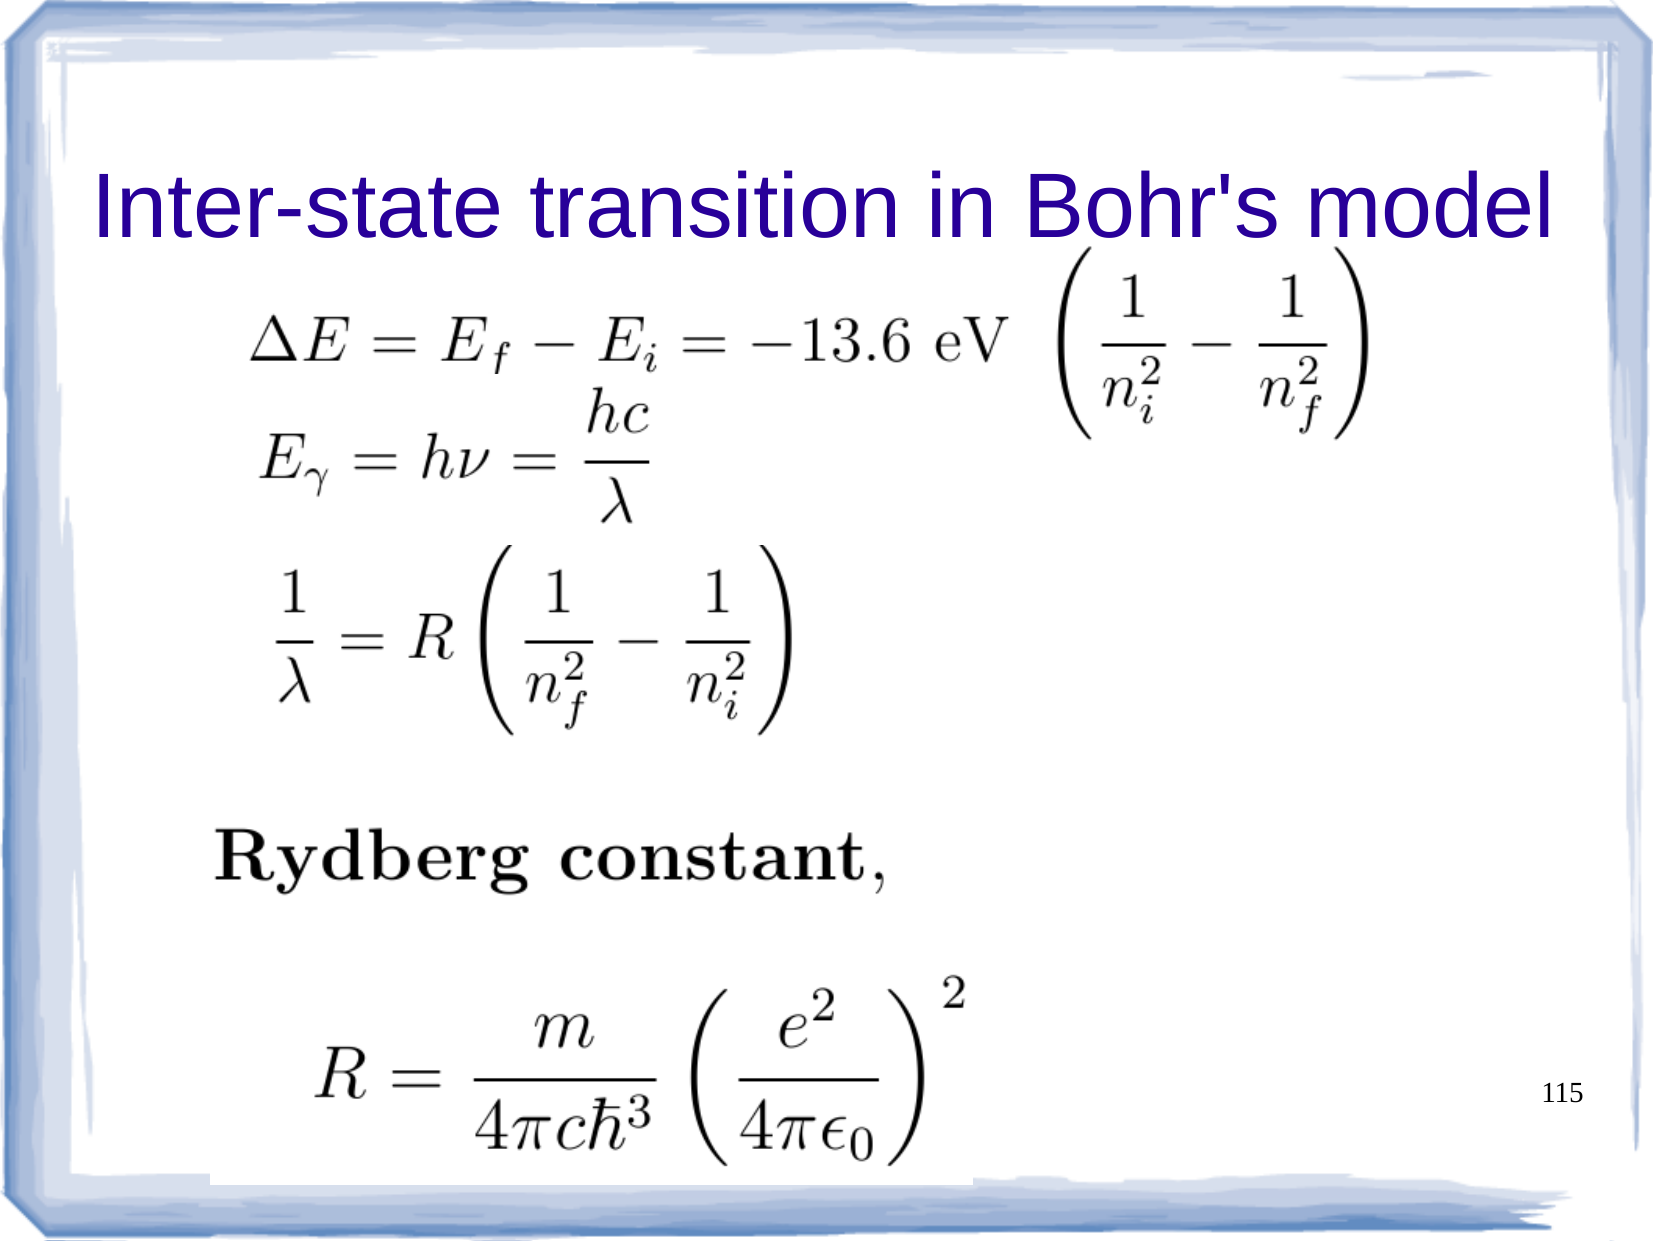

# Inter-state transition in Bohr's model
115